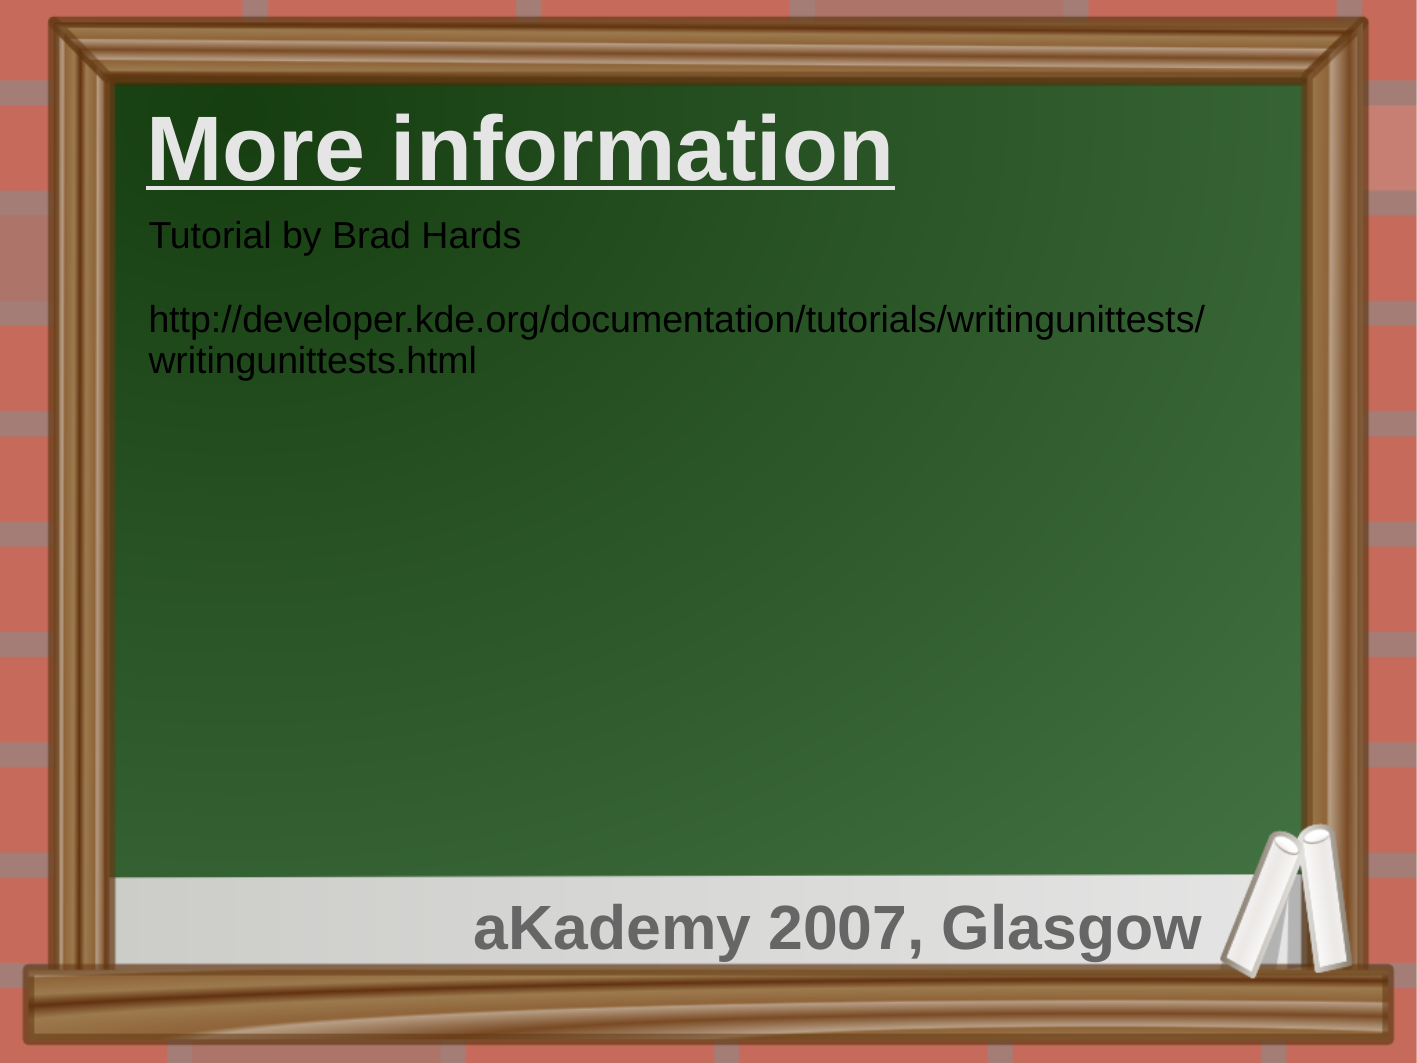

More information
Tutorial by Brad Hards
http://developer.kde.org/documentation/tutorials/writingunittests/writingunittests.html